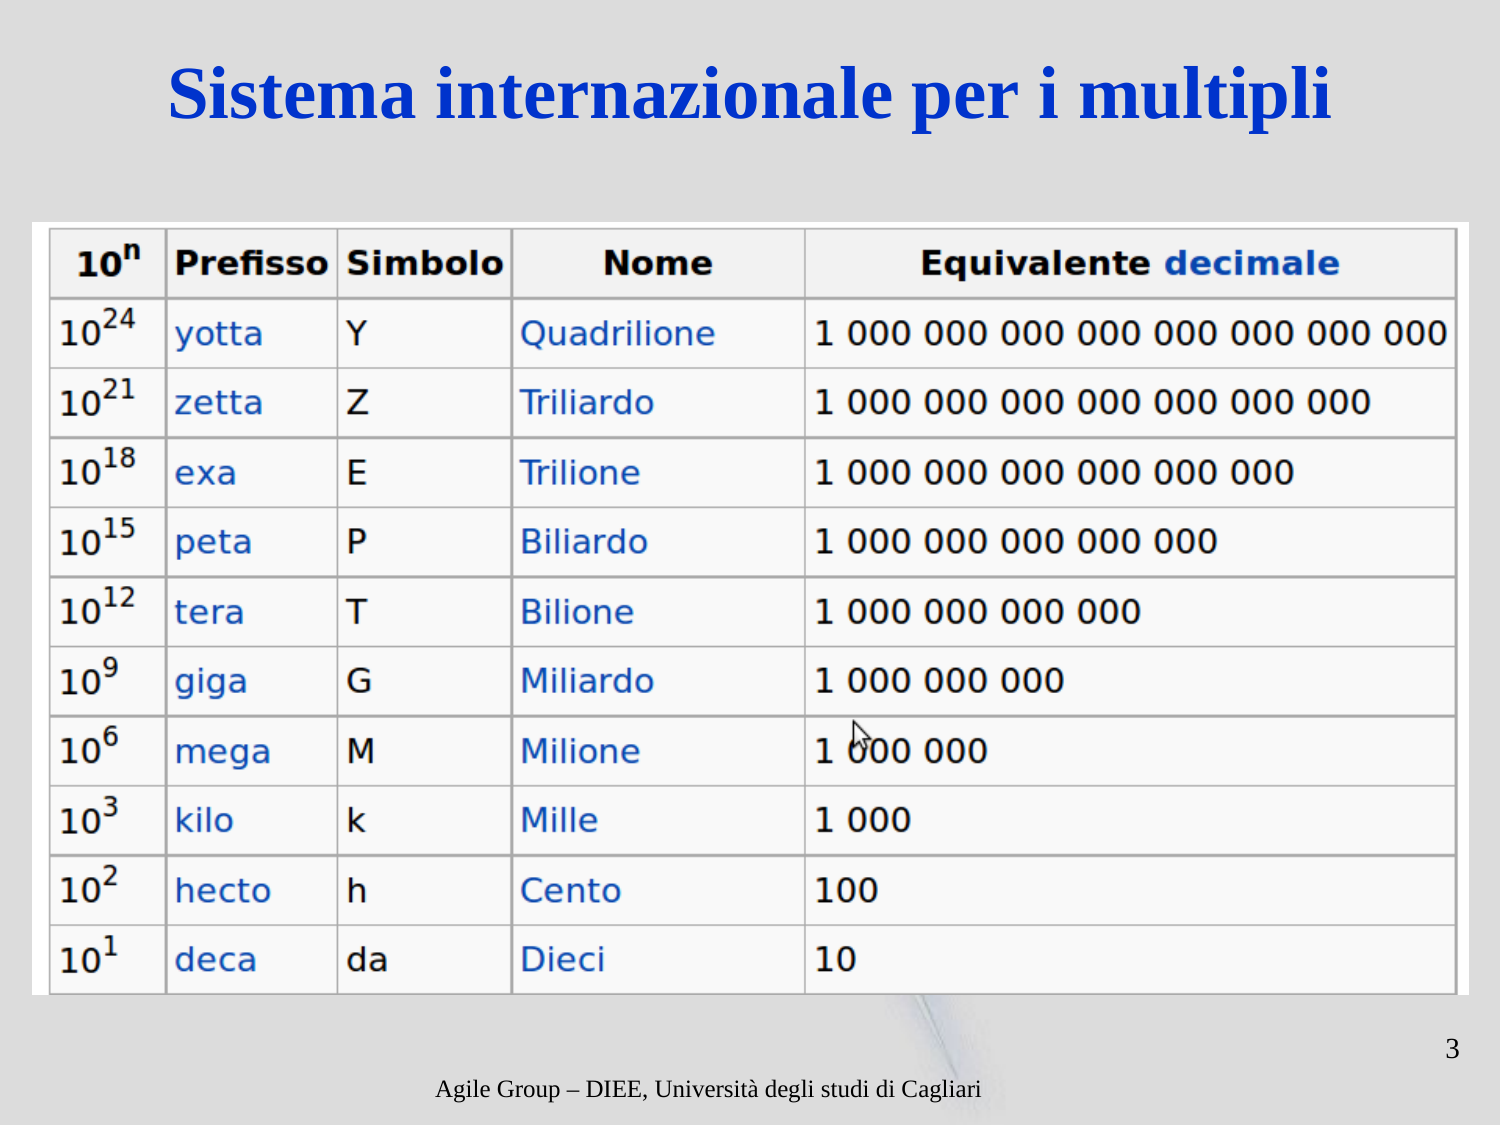

# Sistema internazionale per i multipli
3